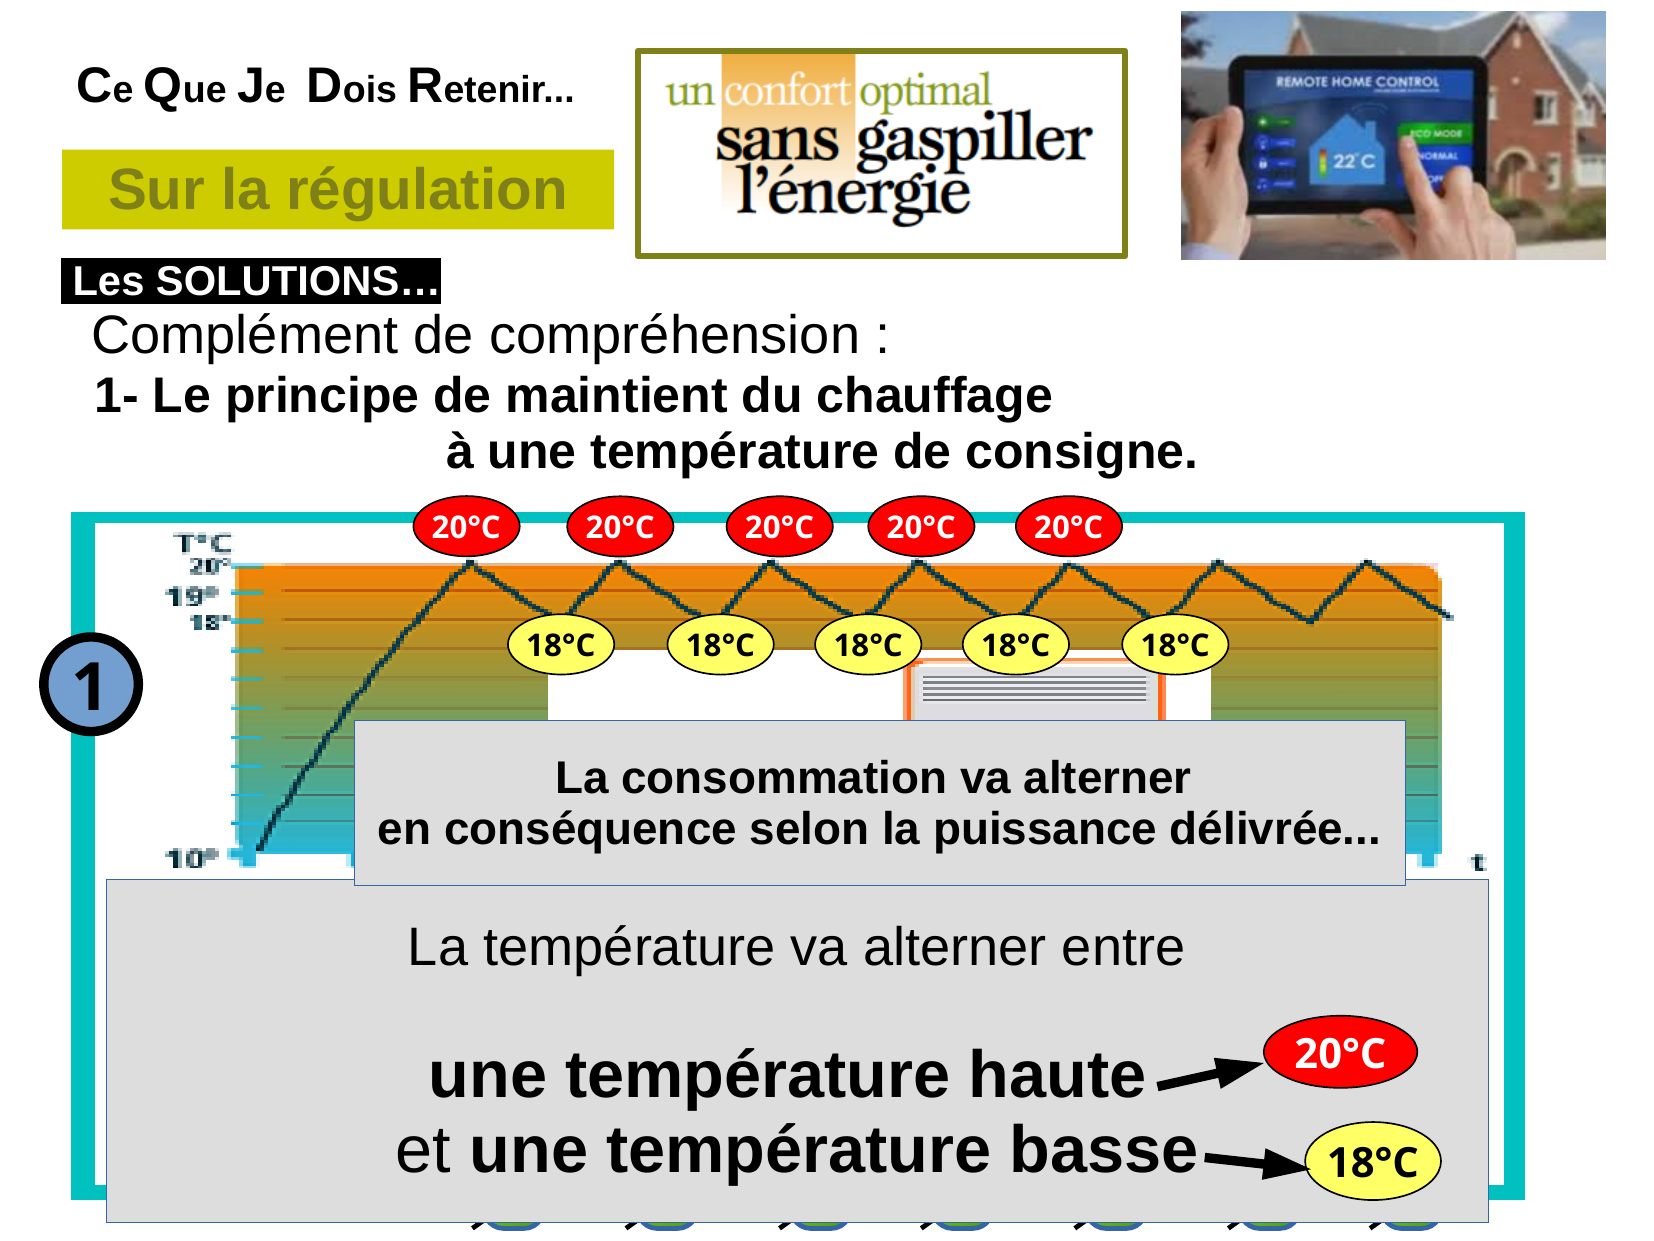

Ce Que Je Dois Retenir...
Sur la régulation
 Les SOLUTIONS…
 Complément de compréhension :
 1- Le principe de maintient du chauffage
à une température de consigne.
20°C
20°C
20°C
20°C
20°C
18°C
18°C
18°C
18°C
18°C
1
La consommation va alterner
en conséquence selon la puissance délivrée...
La température va alterner entre
une température haute
et une température basse
€
€
€
€
€
€
€
20°C
18°C
€
€
€
€
€
€
€